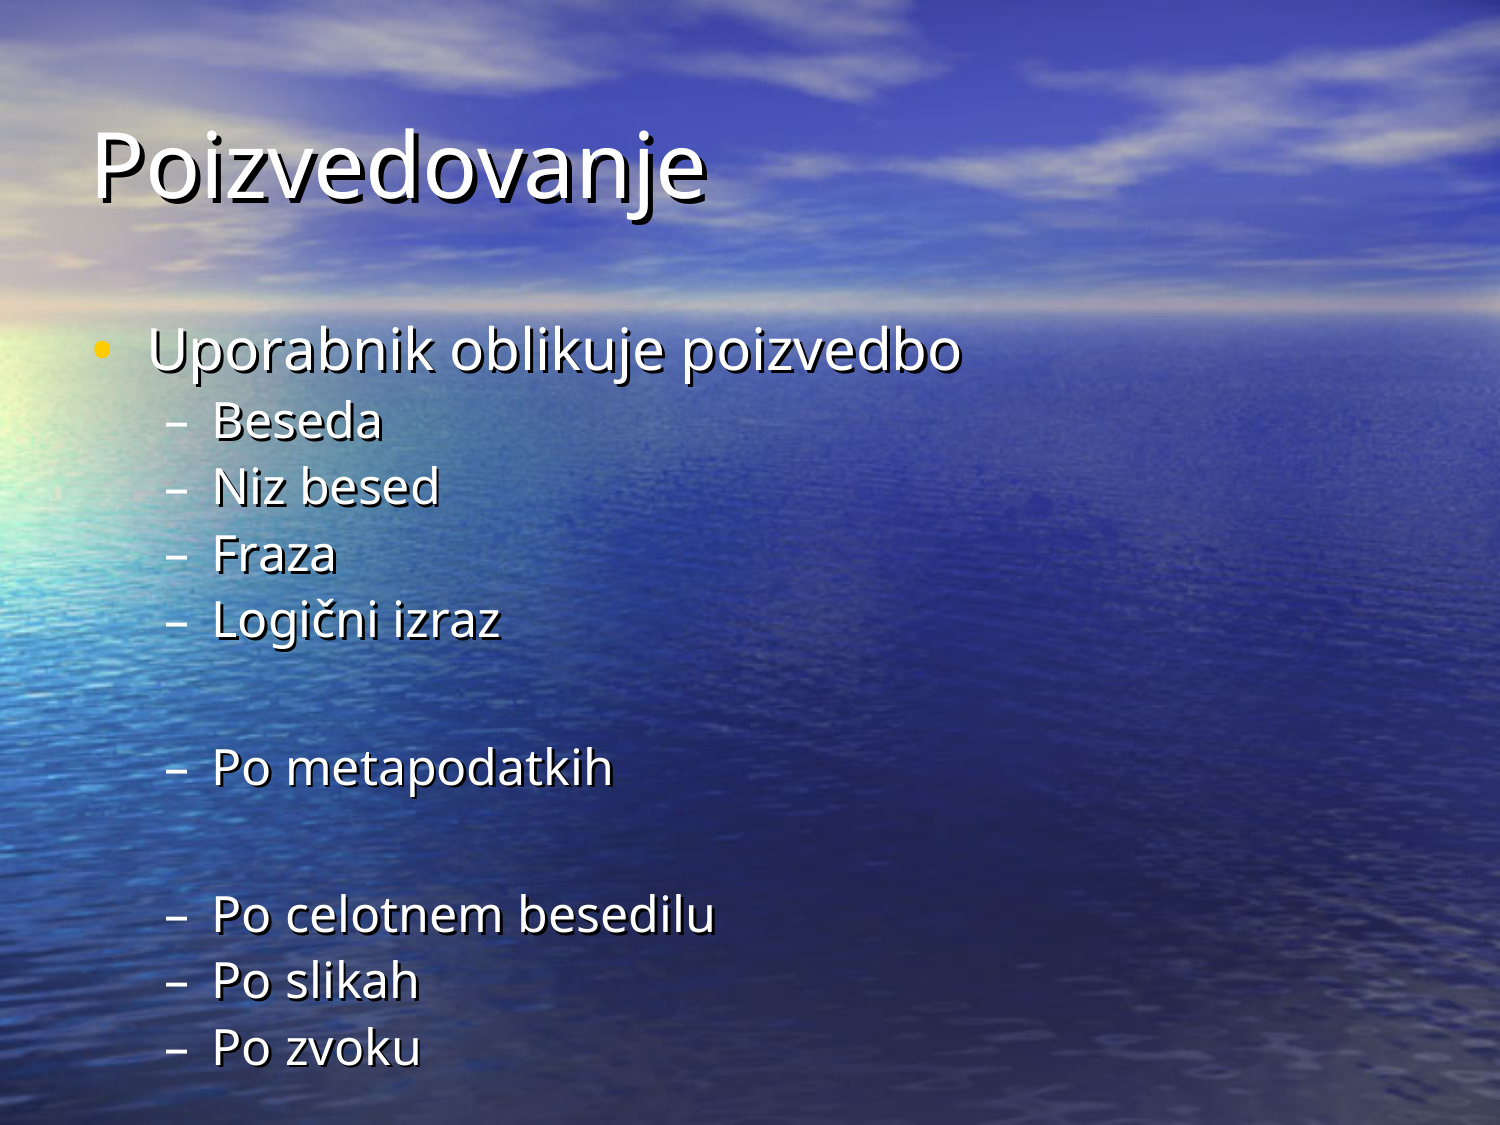

# Poizvedovanje
Uporabnik oblikuje poizvedbo
Beseda
Niz besed
Fraza
Logični izraz
Po metapodatkih
Po celotnem besedilu
Po slikah
Po zvoku